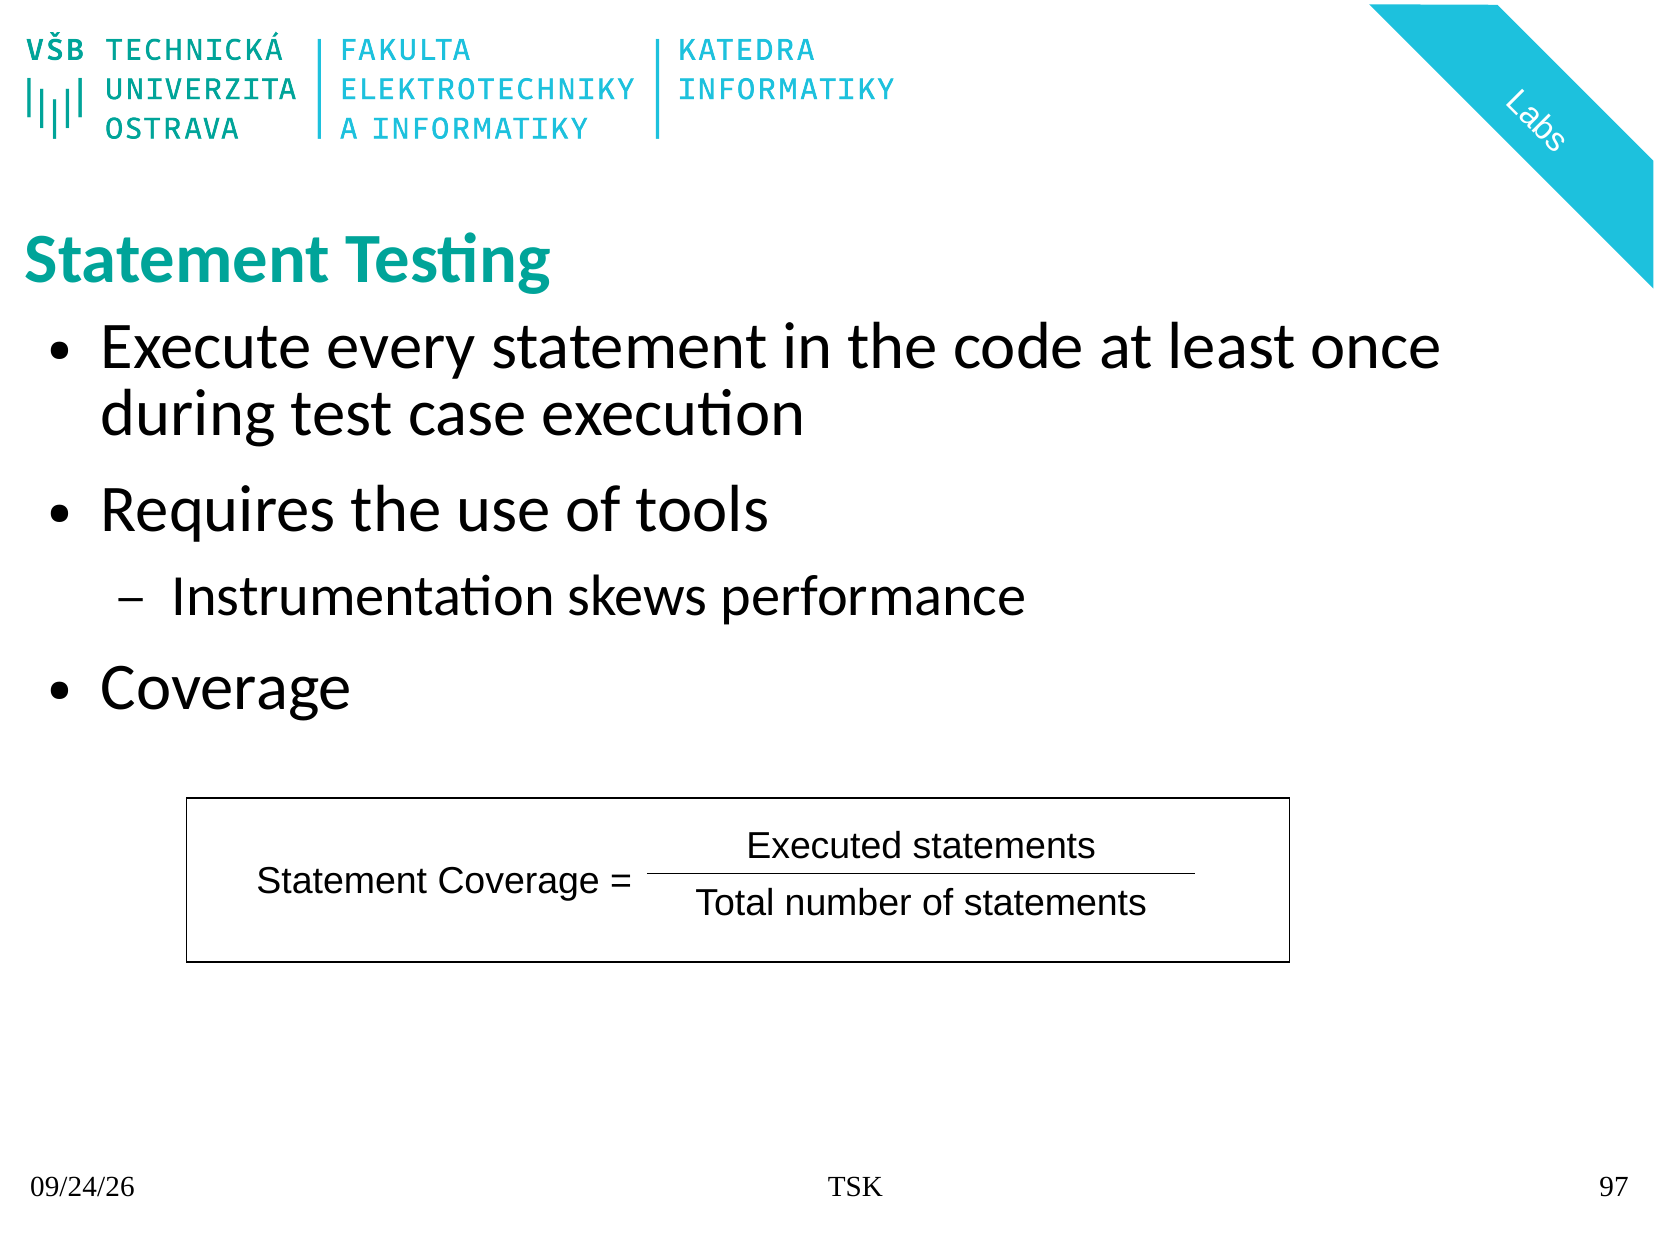

Labs
# Statement Testing
Execute every statement in the code at least once during test case execution
Requires the use of tools
Instrumentation skews performance
Coverage
| Statement Coverage = | Executed statements | |
| --- | --- | --- |
| | Total number of statements | |
TSK
97